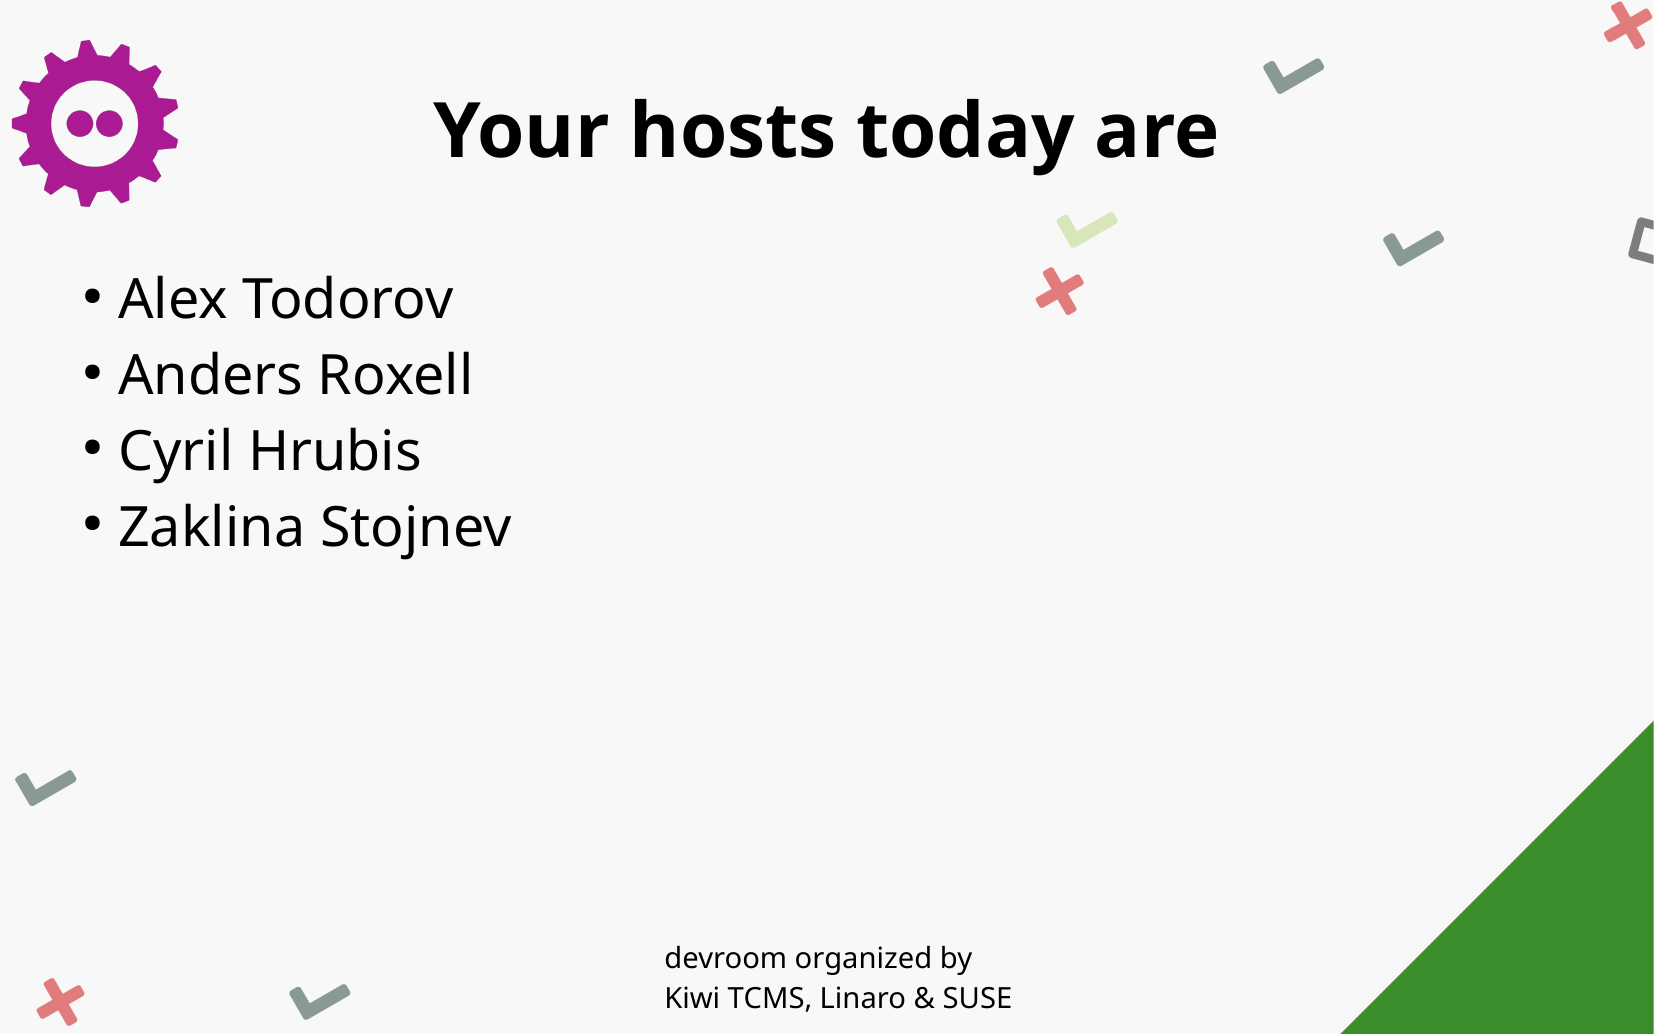

# Your hosts today are
Alex Todorov
Anders Roxell
Cyril Hrubis
Zaklina Stojnev